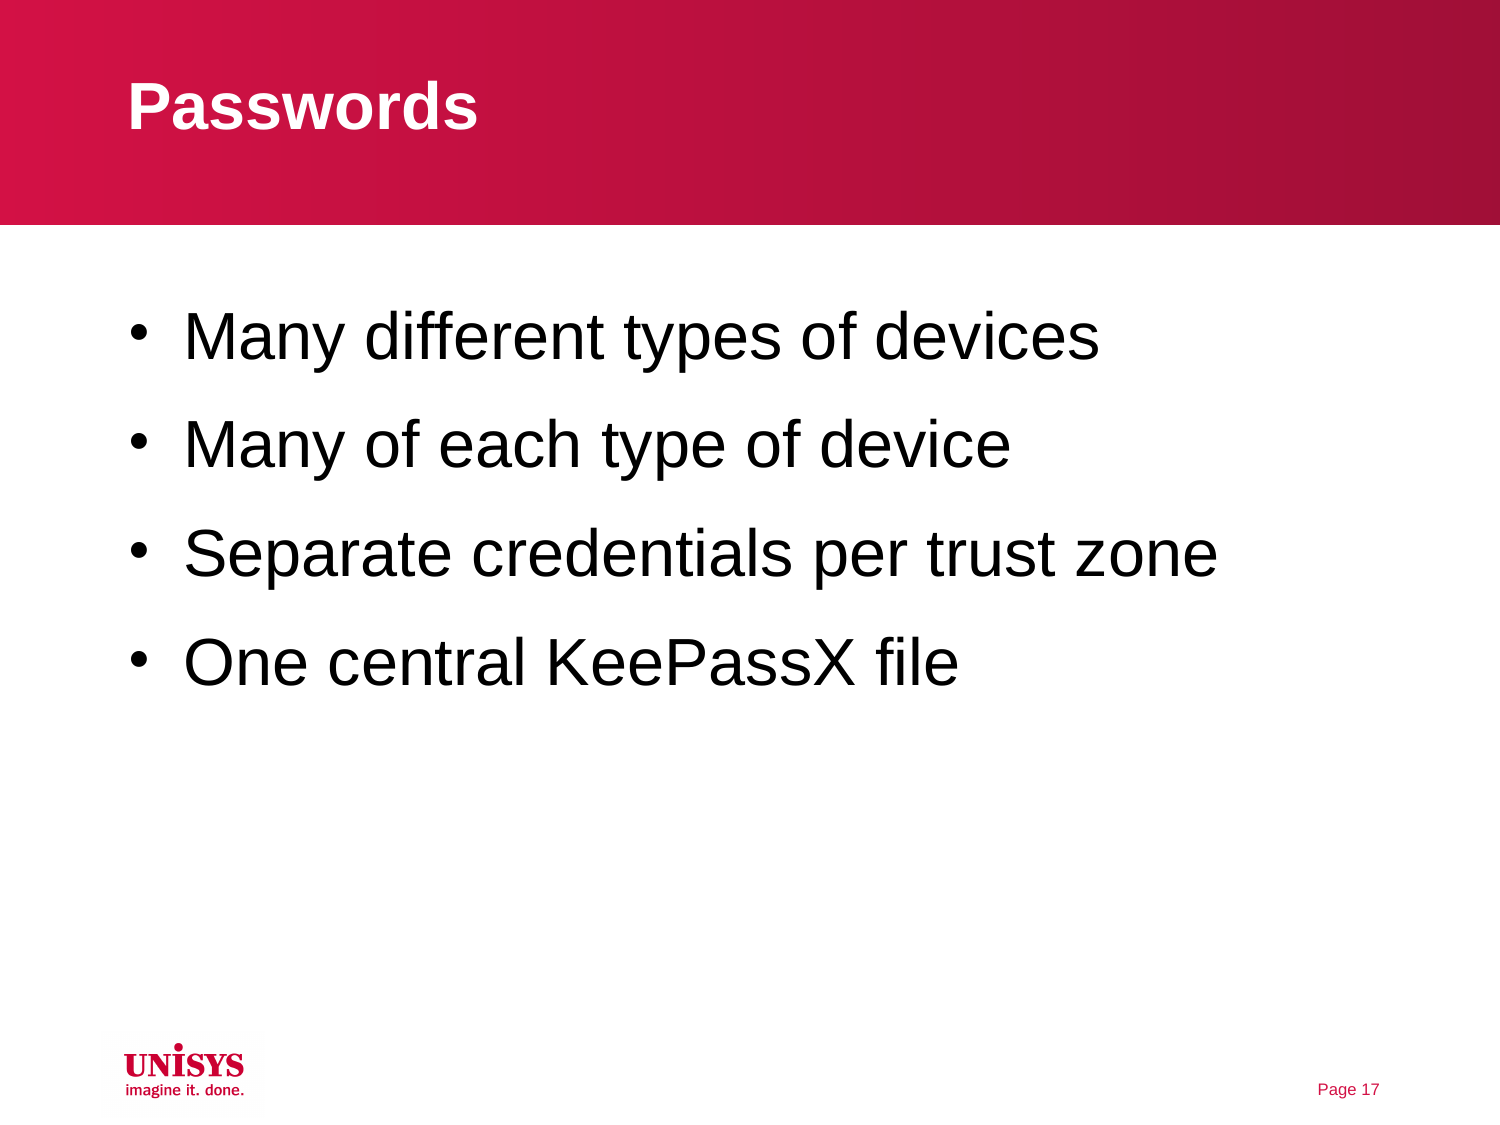

# Passwords
Many different types of devices
Many of each type of device
Separate credentials per trust zone
One central KeePassX file
17